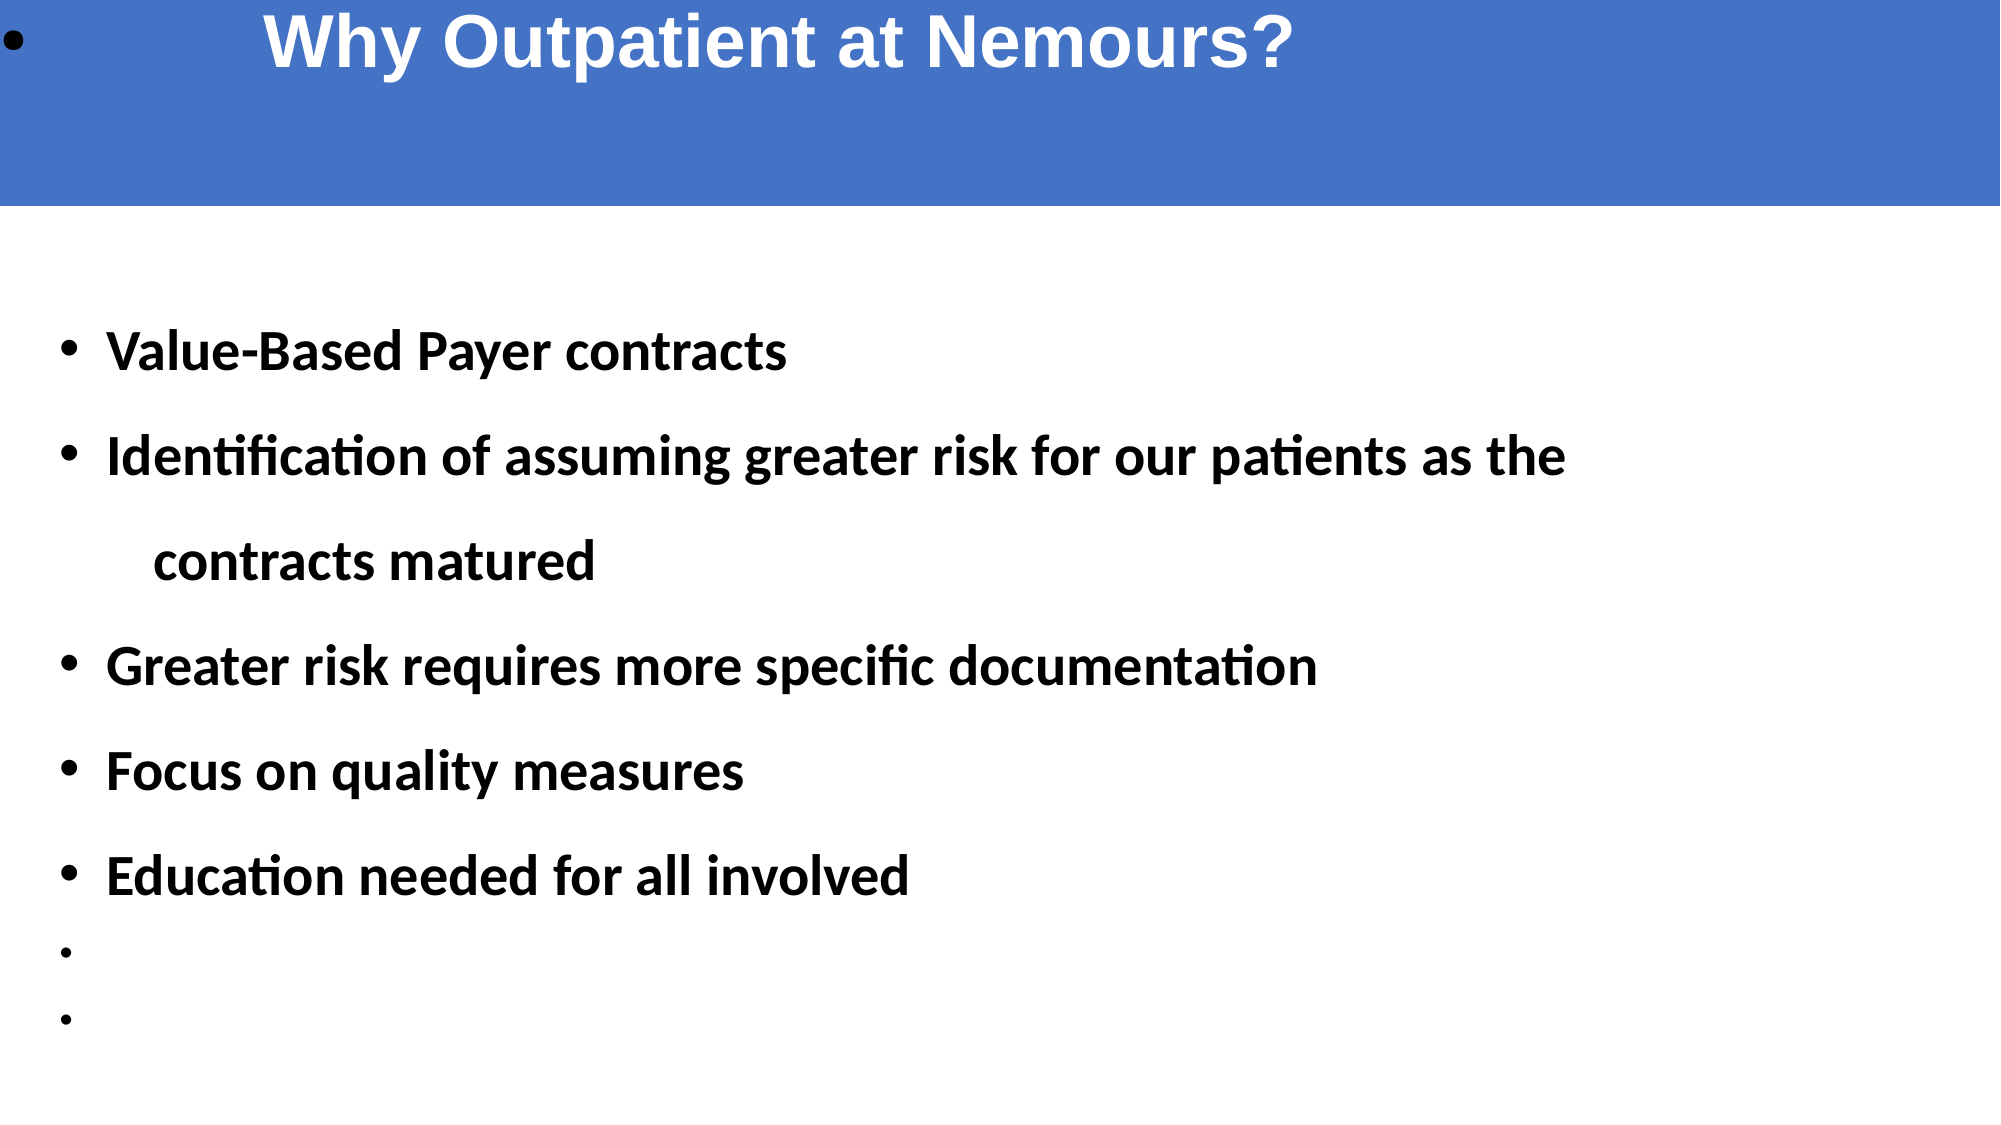

| Why Outpatient at Nemours? |
| --- |
Value-Based Payer contracts
Identification of assuming greater risk for our patients as the contracts matured
Greater risk requires more specific documentation
Focus on quality measures
Education needed for all involved